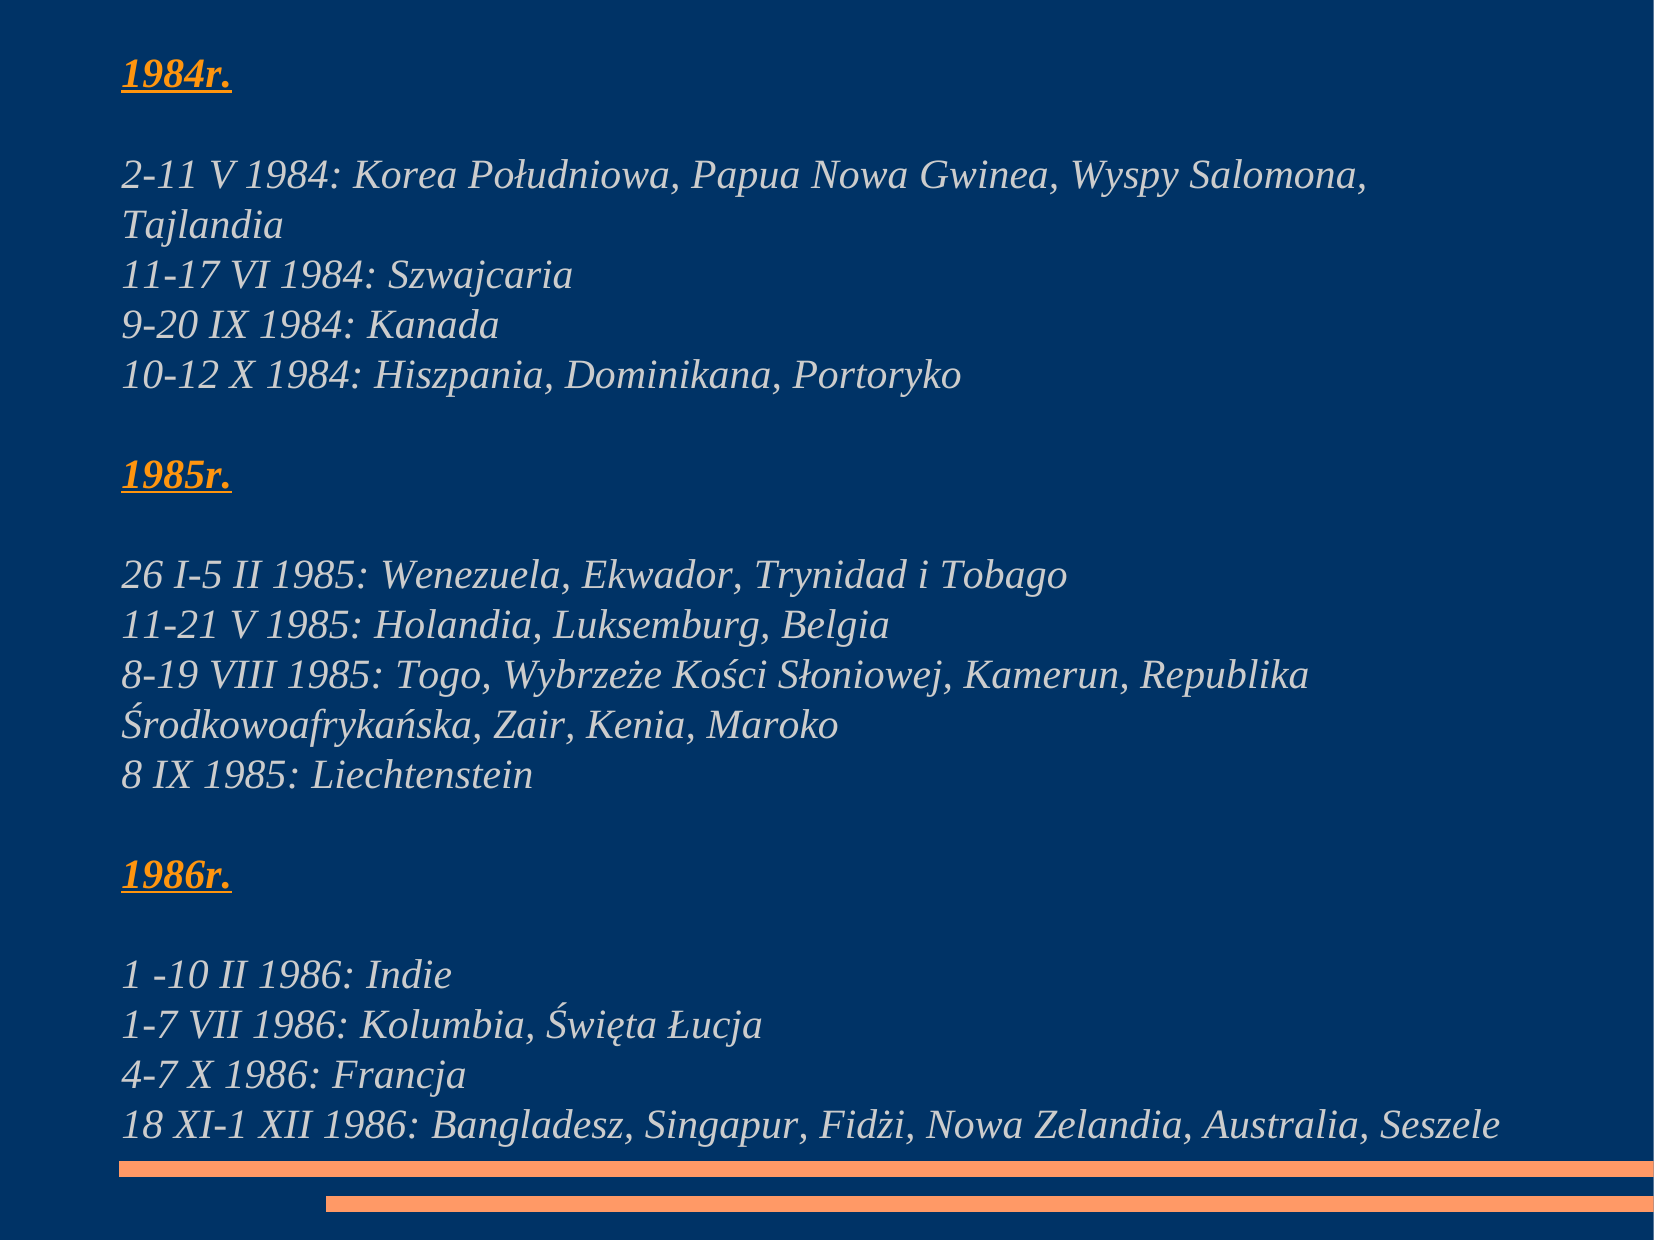

# 1984r.
2-11 V 1984: Korea Południowa, Papua Nowa Gwinea, Wyspy Salomona, Tajlandia
11-17 VI 1984: Szwajcaria
9-20 IX 1984: Kanada
10-12 X 1984: Hiszpania, Dominikana, Portoryko
1985r.
26 I-5 II 1985: Wenezuela, Ekwador, Trynidad i Tobago
11-21 V 1985: Holandia, Luksemburg, Belgia
8-19 VIII 1985: Togo, Wybrzeże Kości Słoniowej, Kamerun, Republika Środkowoafrykańska, Zair, Kenia, Maroko
8 IX 1985: Liechtenstein
1986r.
1 -10 II 1986: Indie
1-7 VII 1986: Kolumbia, Święta Łucja
4-7 X 1986: Francja
18 XI-1 XII 1986: Bangladesz, Singapur, Fidżi, Nowa Zelandia, Australia, Seszele